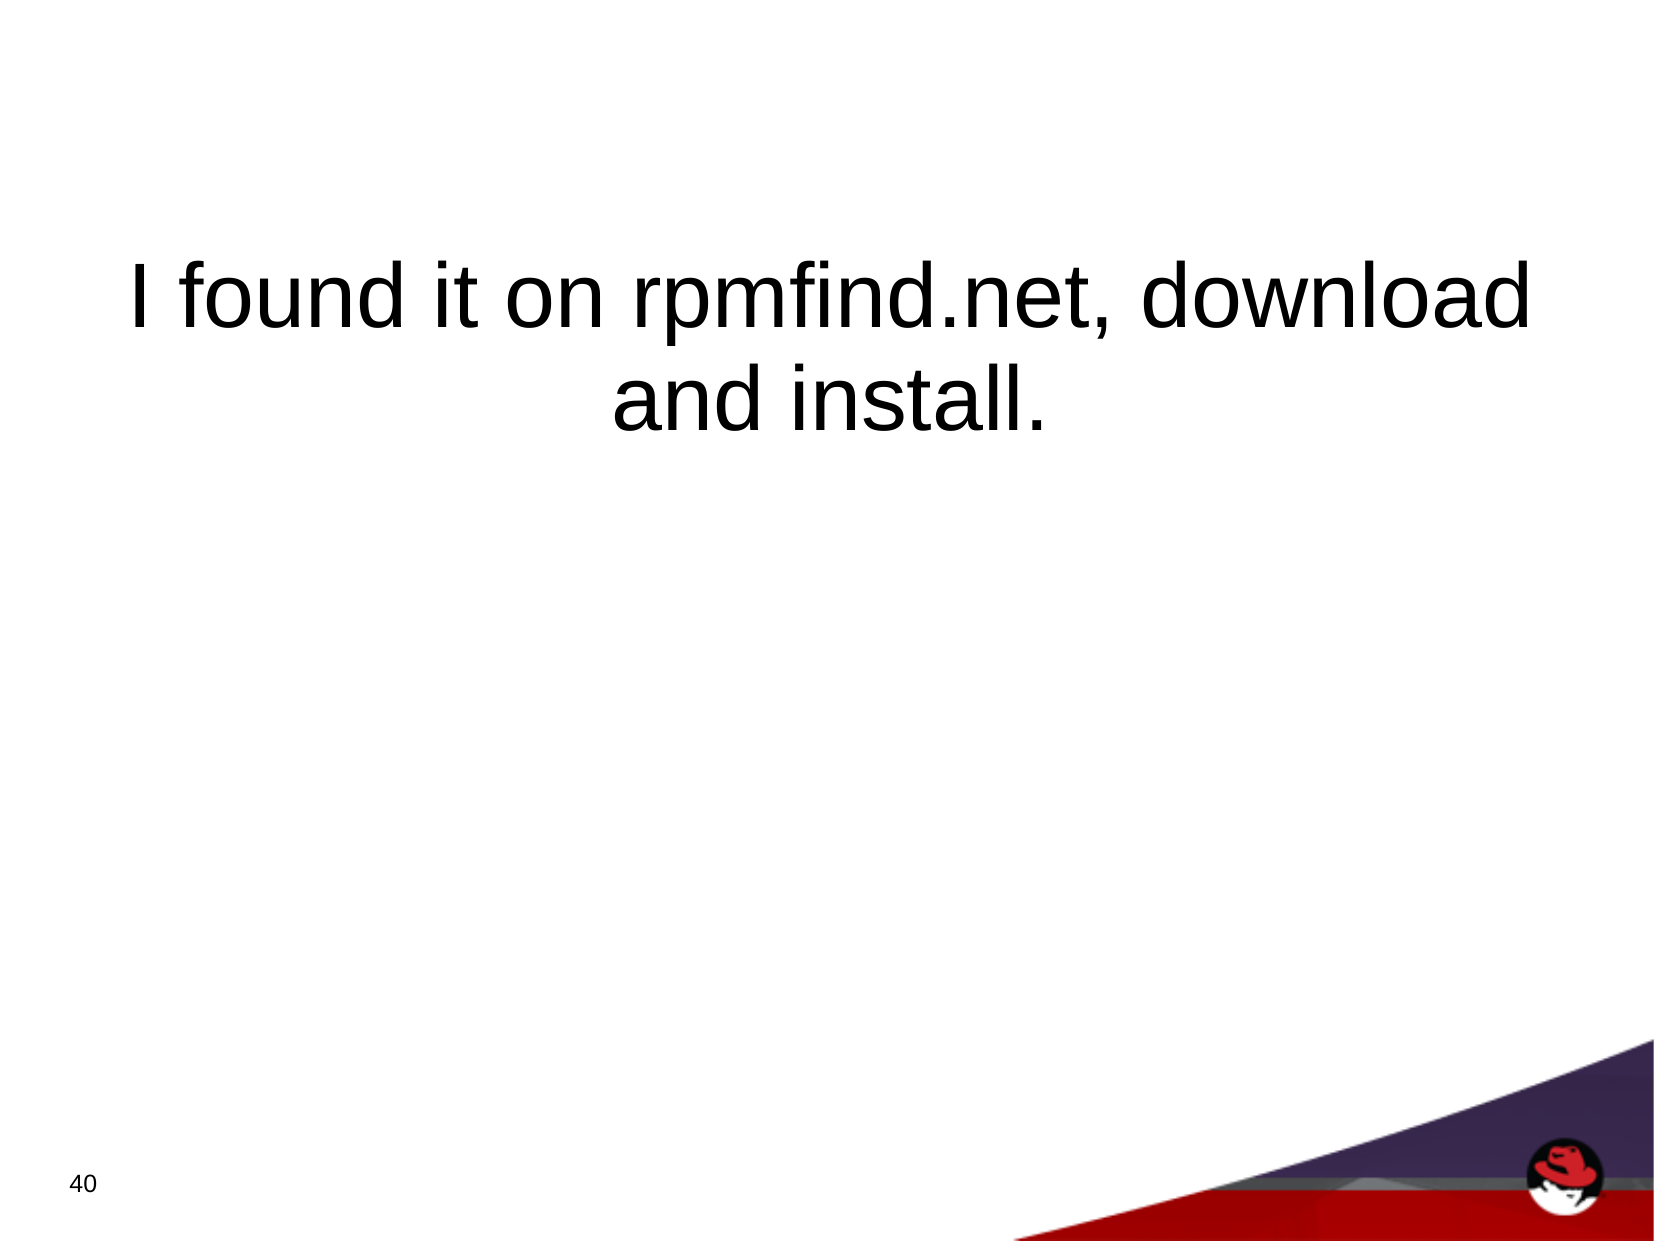

# I found it on rpmfind.net, download and install.